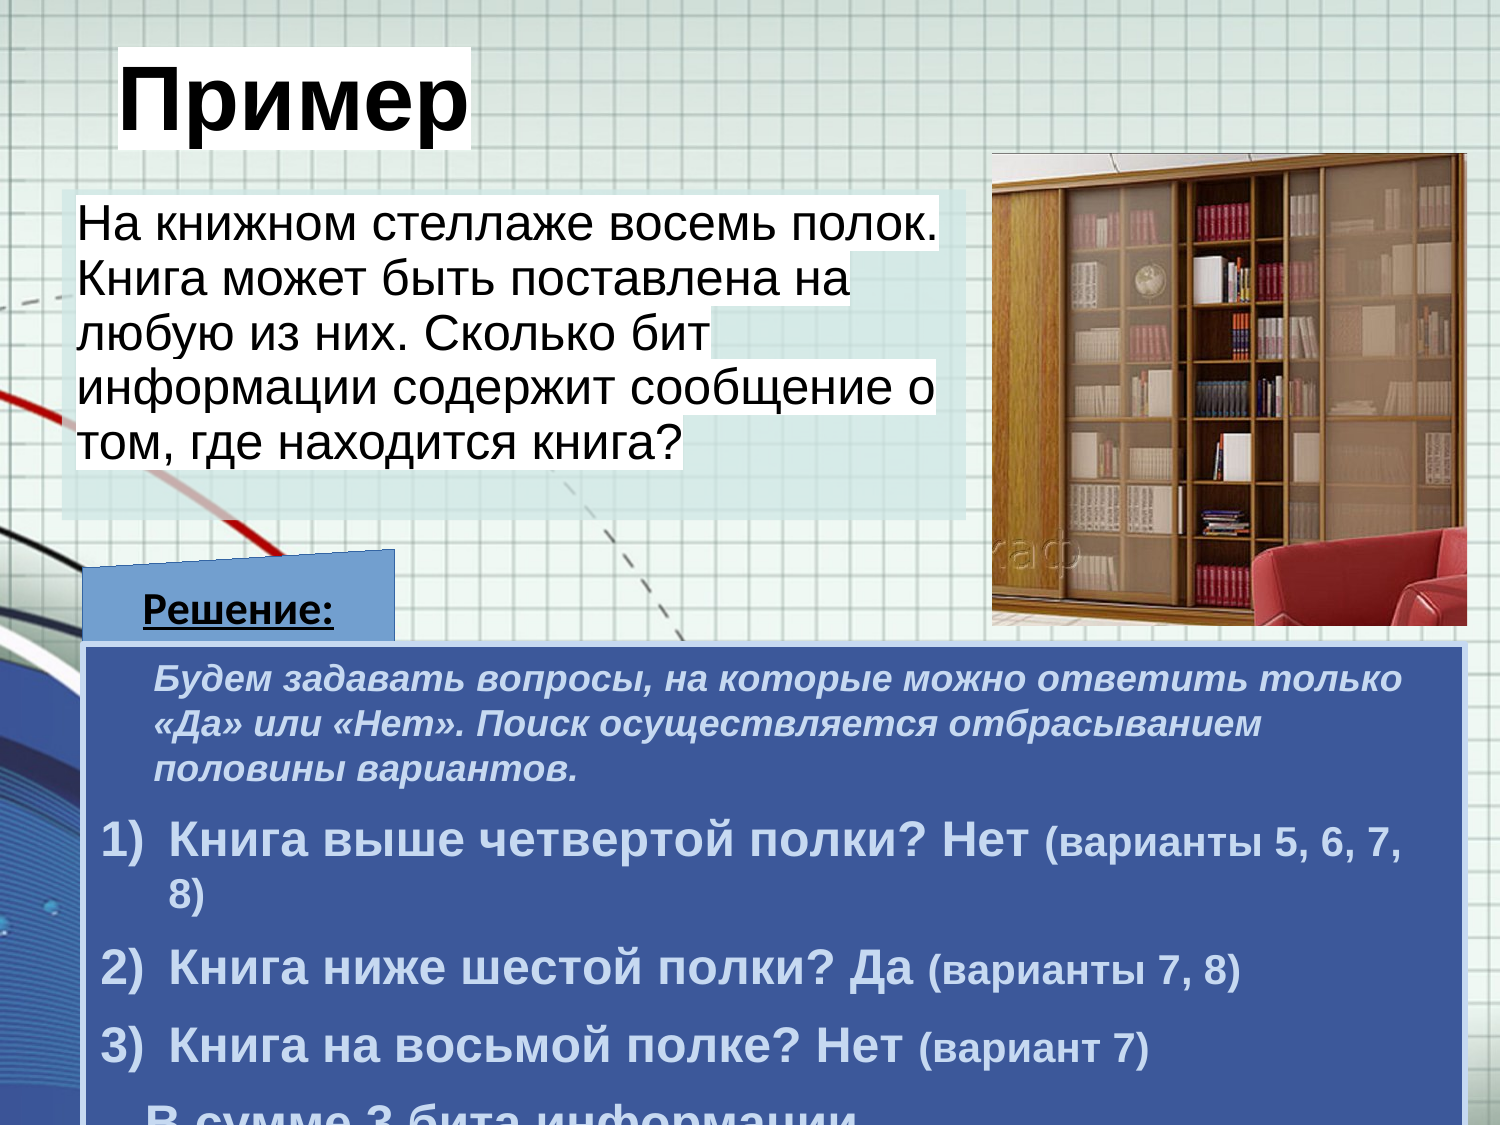

# Пример
На книжном стеллаже восемь полок. Книга может быть поставлена на любую из них. Сколько бит информации содержит сообщение о том, где находится книга?
Решение:
Будем задавать вопросы, на которые можно ответить только «Да» или «Нет». Поиск осуществляется отбрасыванием половины вариантов.
Книга выше четвертой полки? Нет (варианты 5, 6, 7, 8)
Книга ниже шестой полки? Да (варианты 7, 8)
Книга на восьмой полке? Нет (вариант 7)
В сумме 3 бита информации.